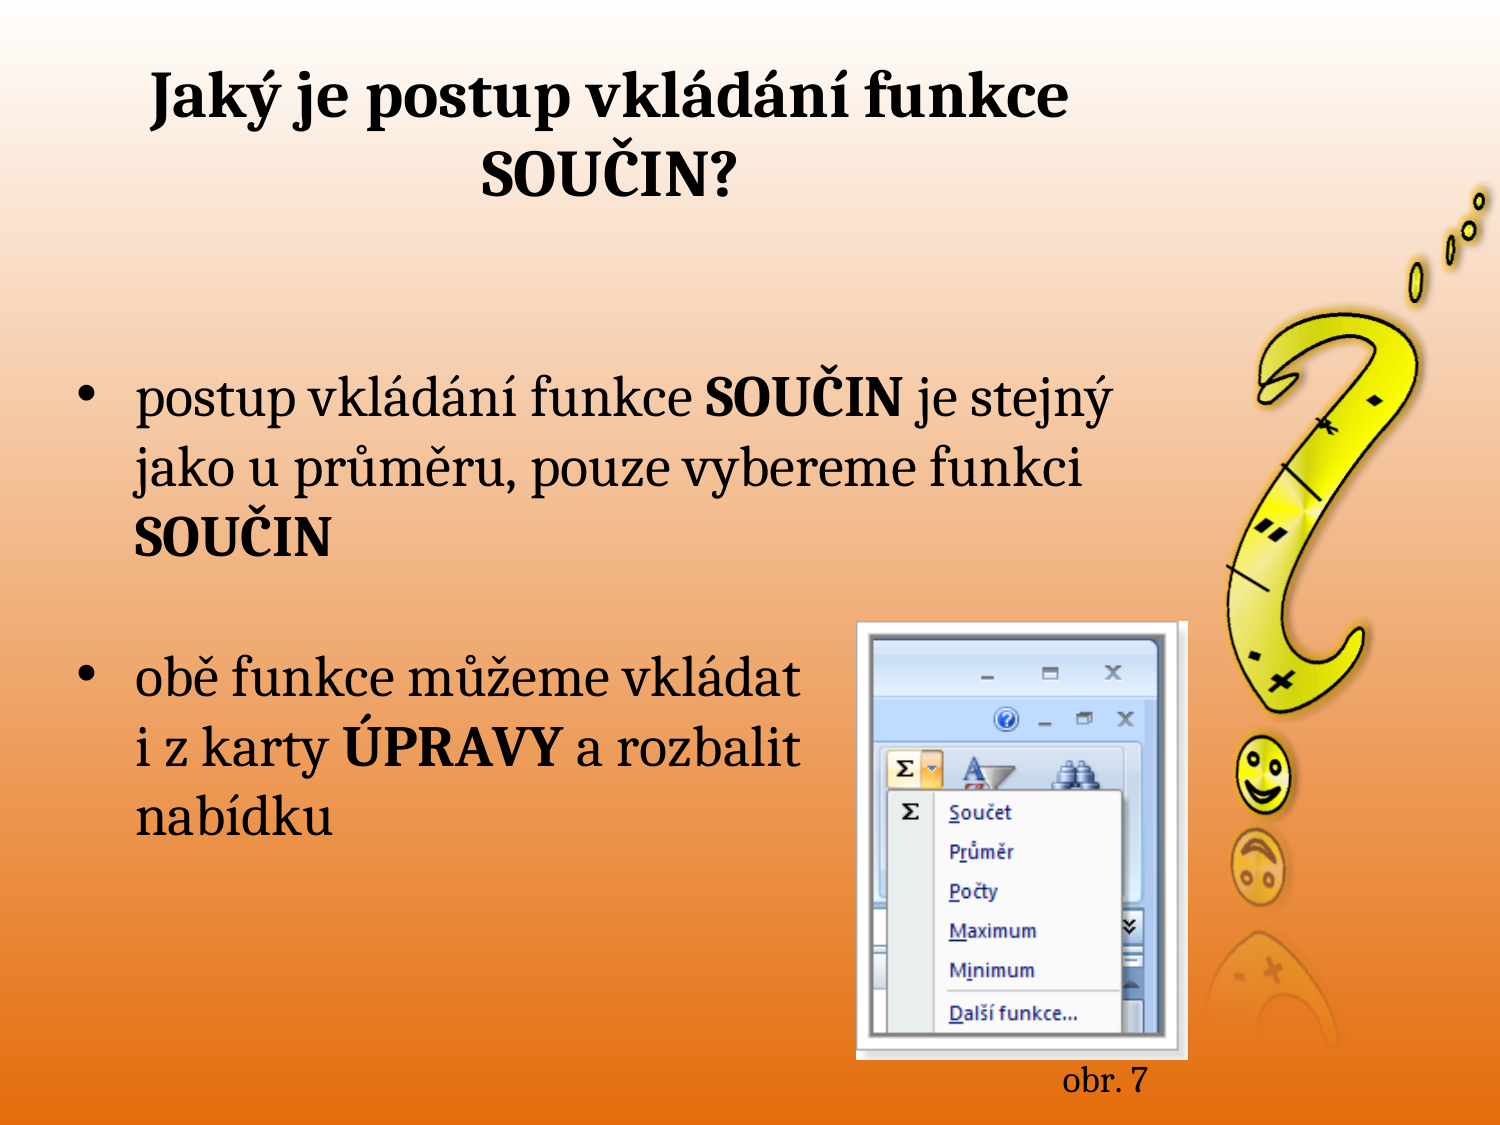

Jaký je postup vkládání funkce SOUČIN?
postup vkládání funkce SOUČIN je stejný jako u průměru, pouze vybereme funkci SOUČIN
obě funkce můžeme vkládat
	i z karty ÚPRAVY a rozbalit
	nabídku
obr. 7